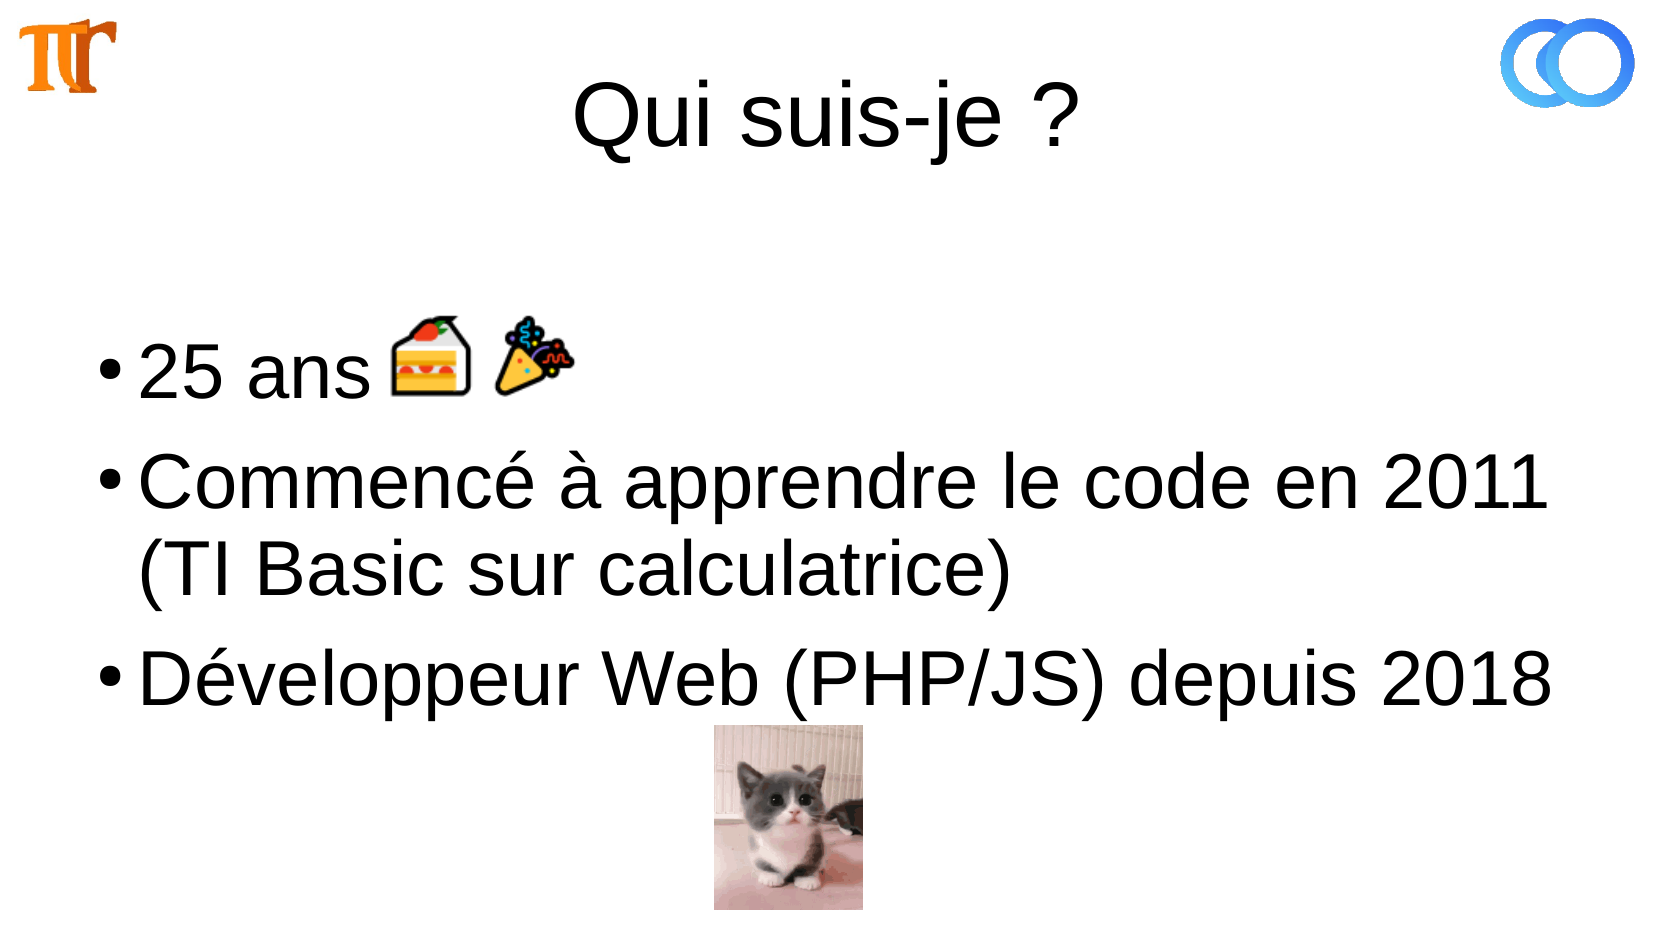

# Qui suis-je ?
25 ans
Commencé à apprendre le code en 2011
(TI Basic sur calculatrice)
Développeur Web (PHP/JS) depuis 2018